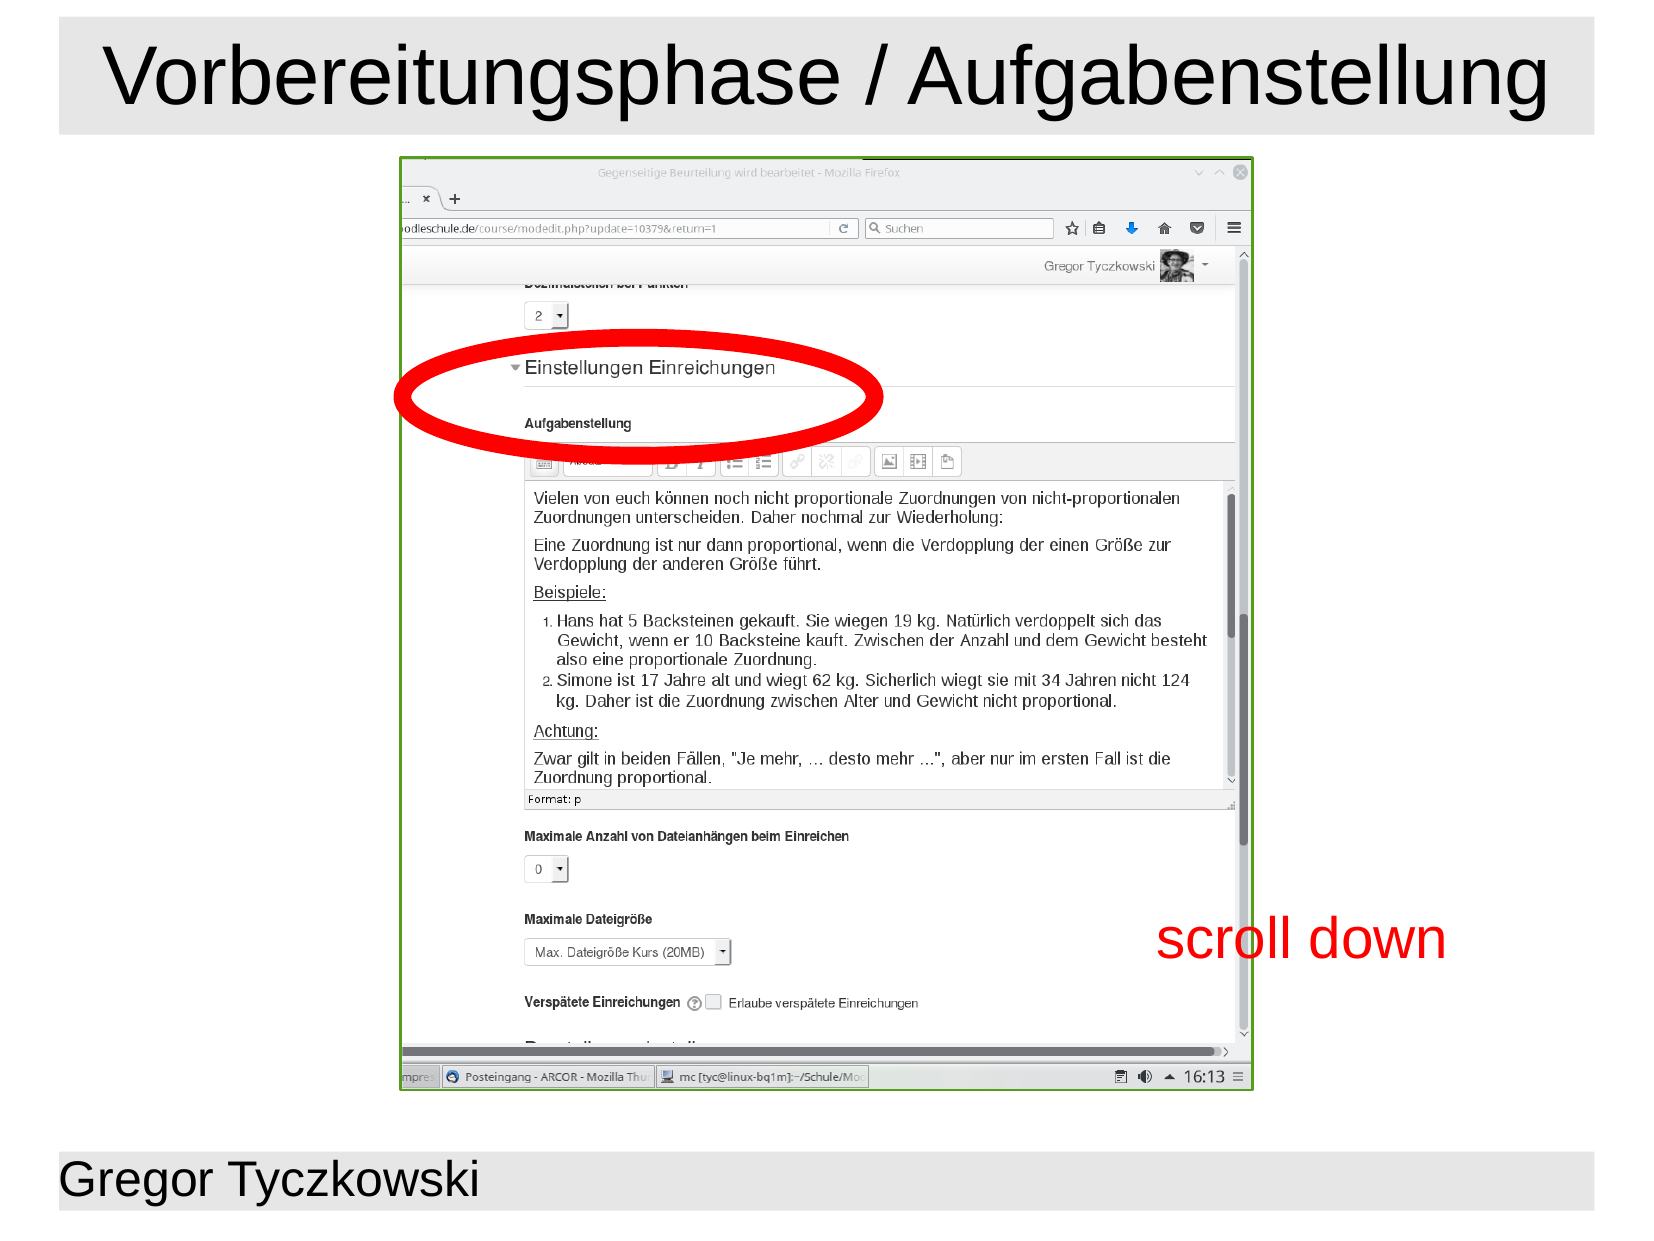

Vorbereitungsphase / Aufgabenstellung
scroll down
# Gregor Tyczkowski